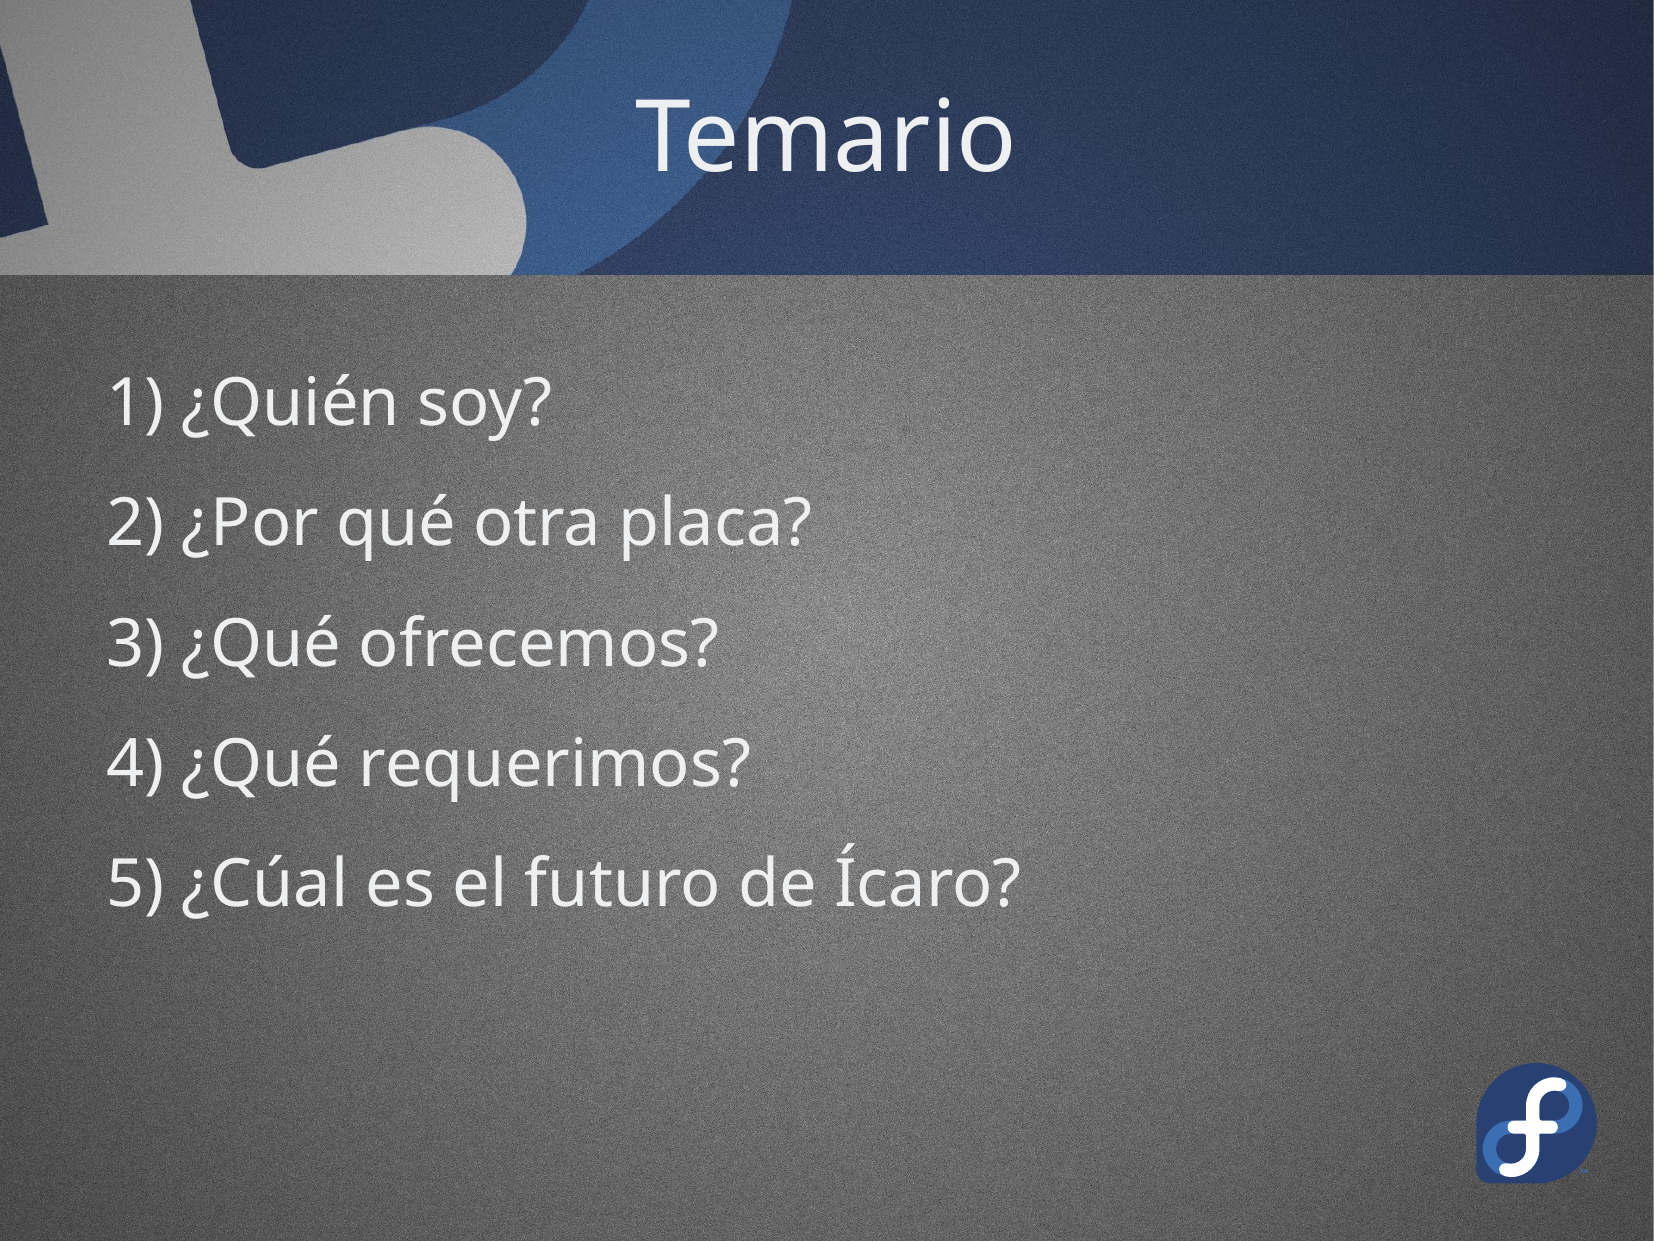

# Temario
 ¿Quién soy?
 ¿Por qué otra placa?
 ¿Qué ofrecemos?
 ¿Qué requerimos?
 ¿Cúal es el futuro de Ícaro?